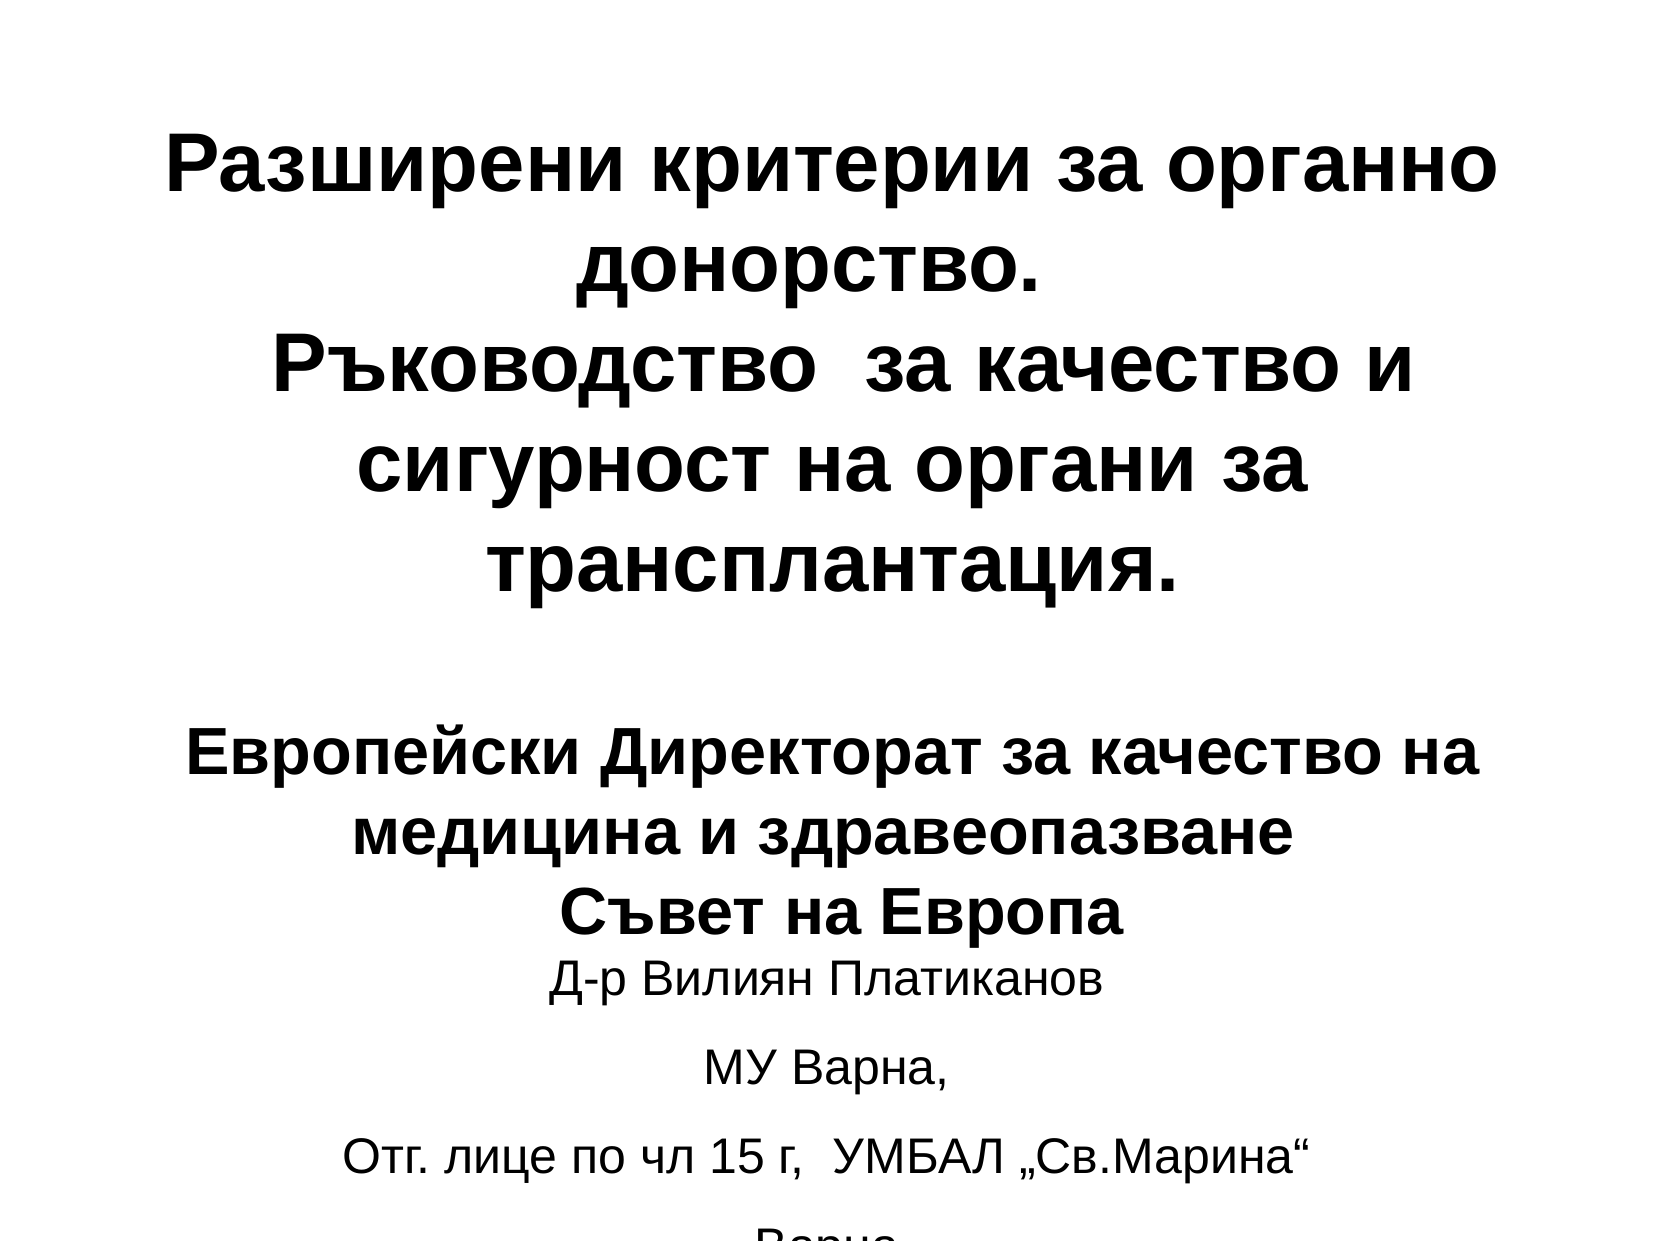

# Разширени критерии за органно донорство. Ръководство за качество и сигурност на органи за трансплантация. Европейски Директорат за качество на медицина и здравеопазване Съвет на Европа
Д-р Вилиян Платиканов
МУ Варна,
Отг. лице по чл 15 г, УМБАЛ „Св.Марина“
Варна